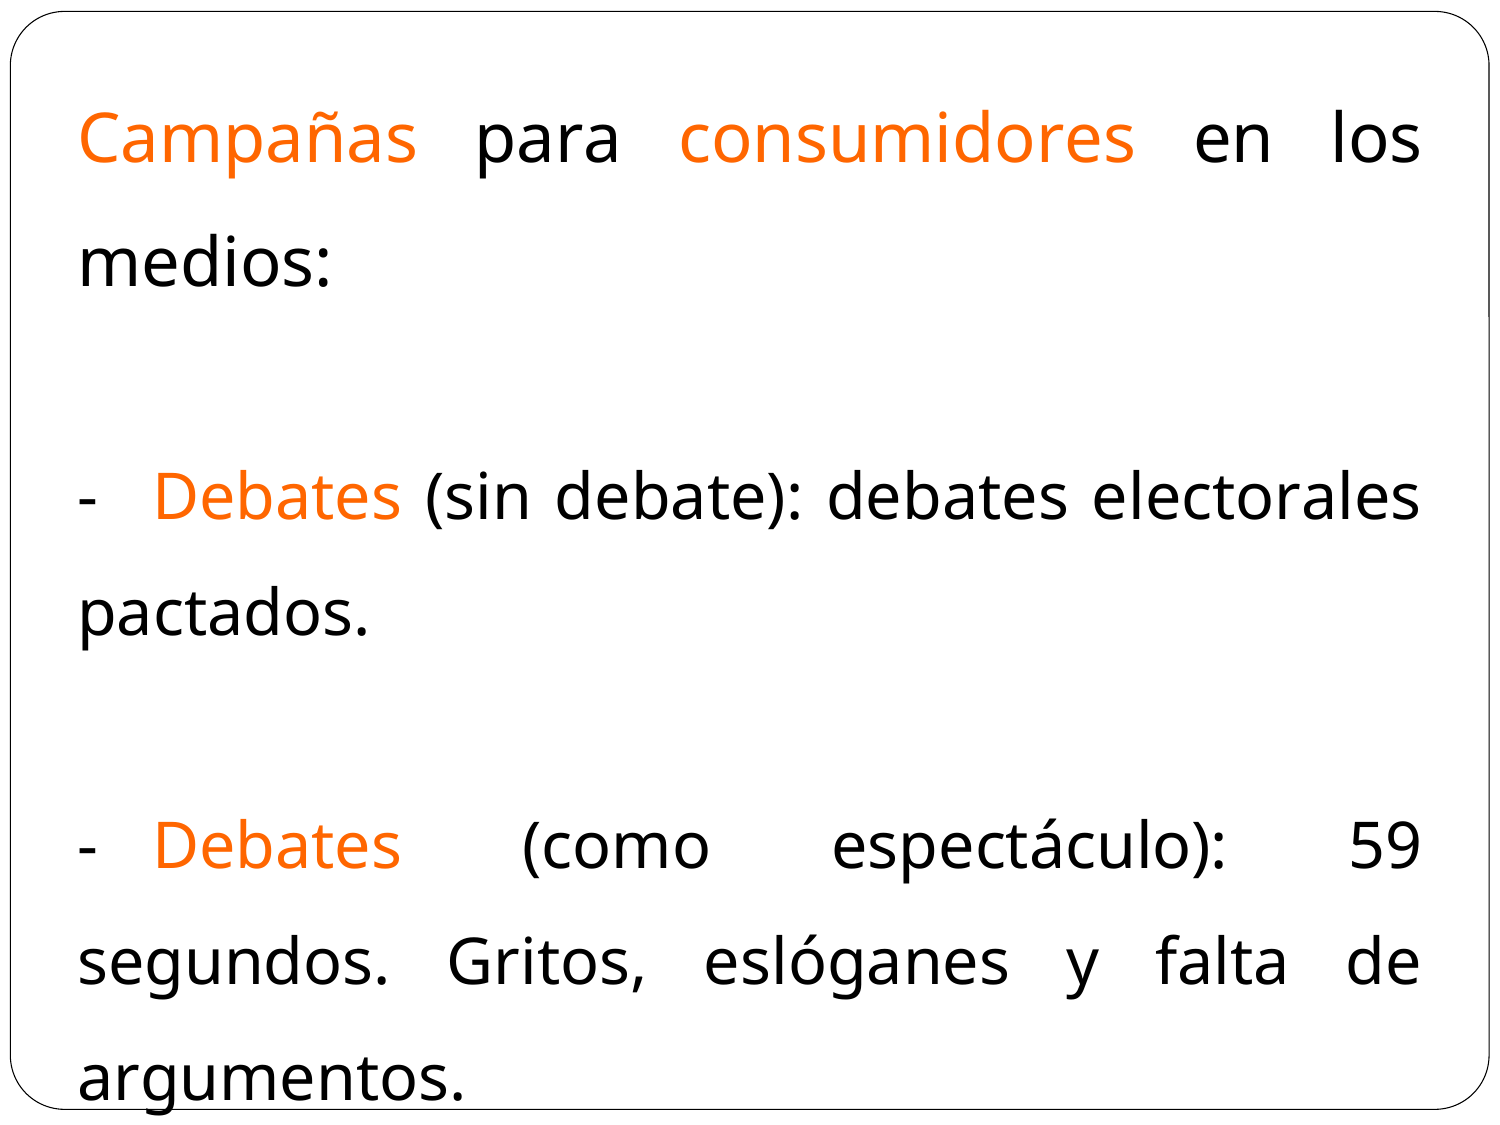

#
Campañas para consumidores en los medios:
-	Debates (sin debate): debates electorales pactados.
-	Debates (como espectáculo): 59 segundos. Gritos, eslóganes y falta de argumentos.